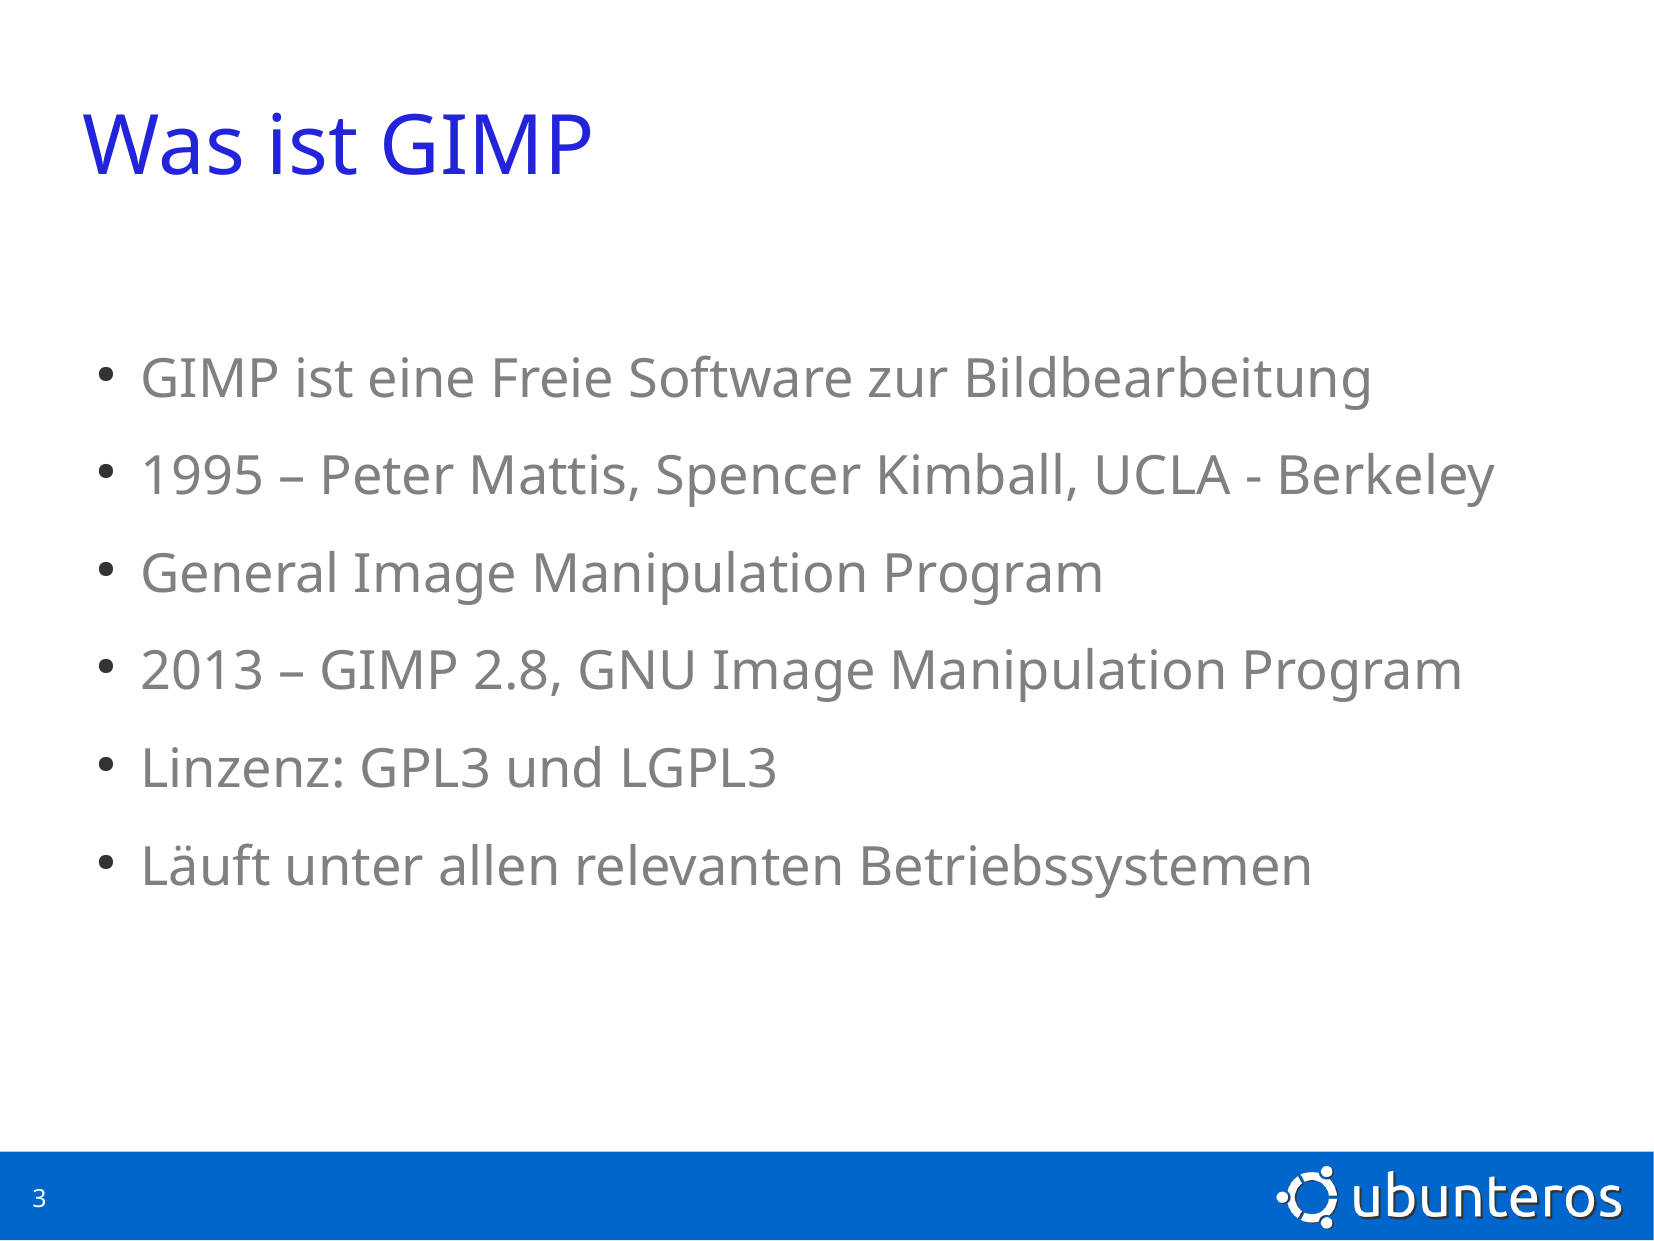

# Was ist GIMP
GIMP ist eine Freie Software zur Bildbearbeitung
1995 – Peter Mattis, Spencer Kimball, UCLA - Berkeley
General Image Manipulation Program
2013 – GIMP 2.8, GNU Image Manipulation Program
Linzenz: GPL3 und LGPL3
Läuft unter allen relevanten Betriebssystemen